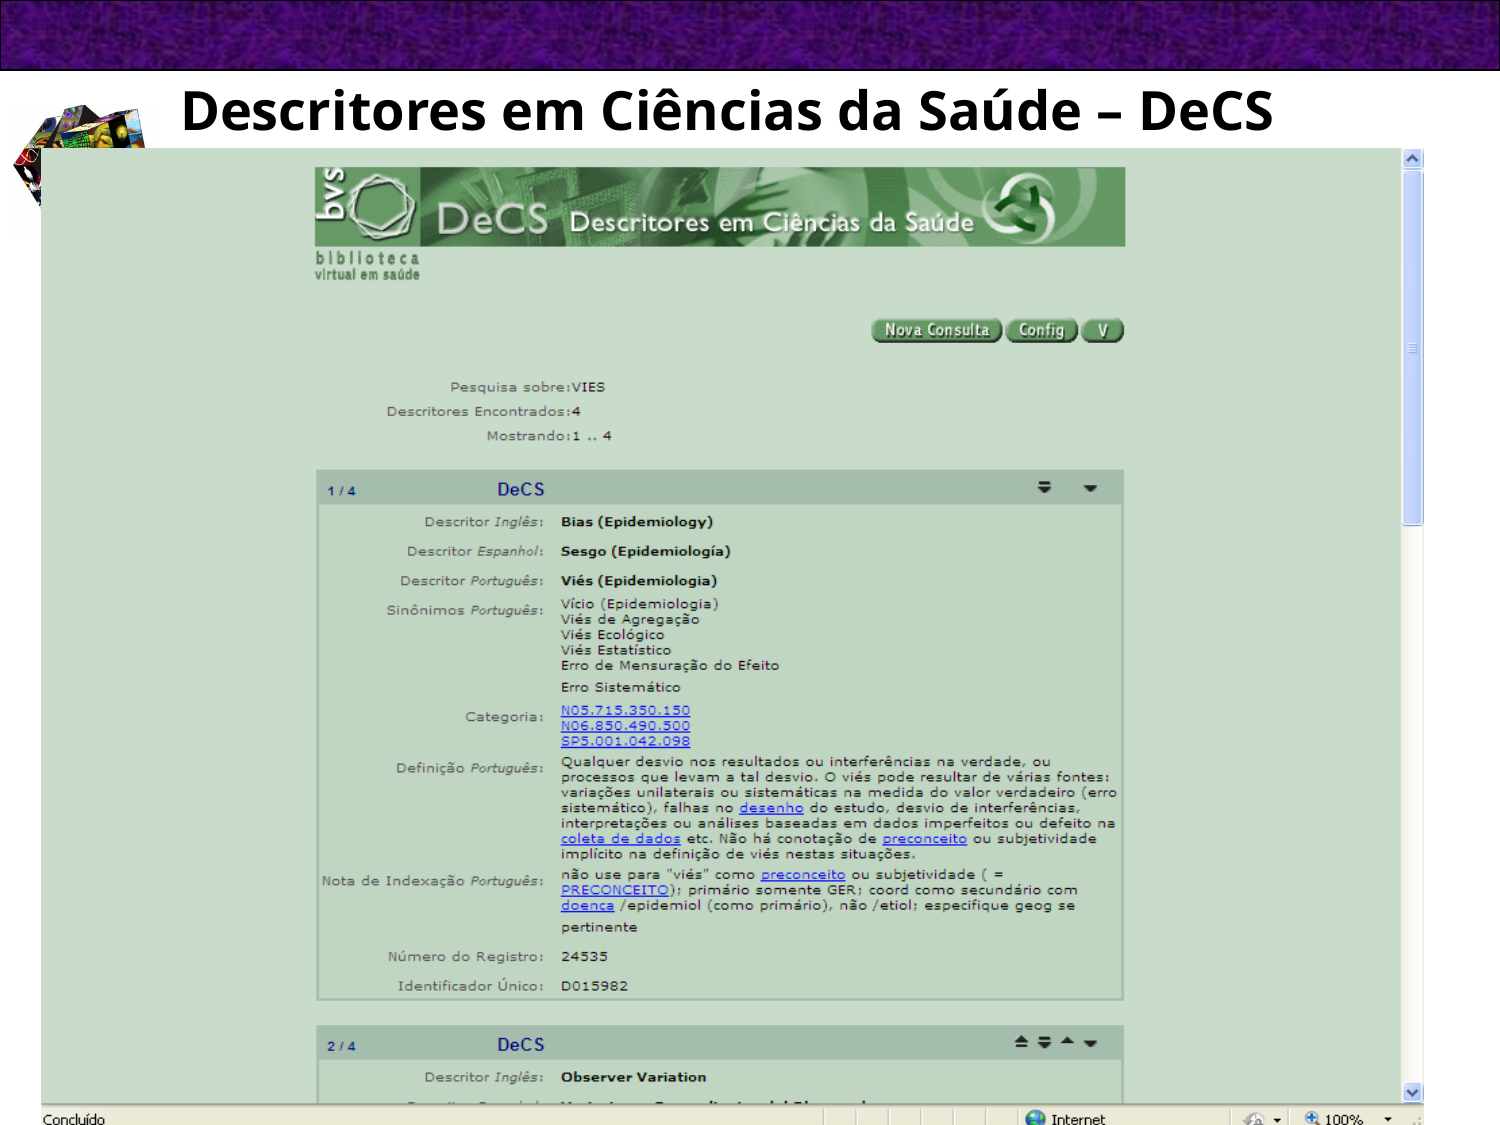

Descritores em Ciências da Saúde – DeCS